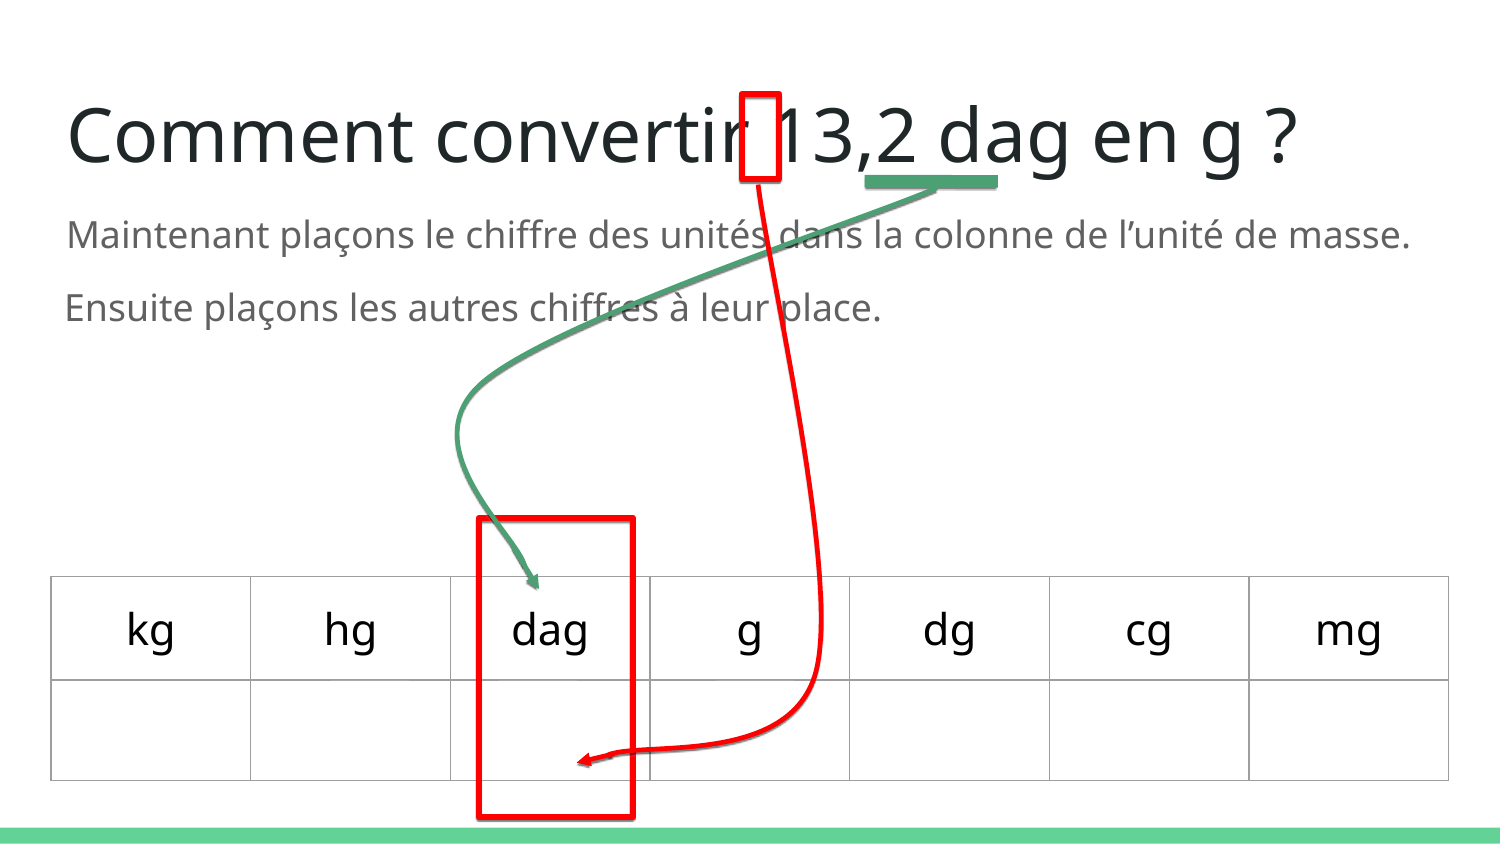

# Comment convertir 13,2 dag en g ?
Maintenant plaçons le chiffre des unités dans la colonne de l’unité de masse.
Ensuite plaçons les autres chiffres à leur place.
| kg | hg | dag | g | dg | cg | mg |
| --- | --- | --- | --- | --- | --- | --- |
| | 1 | 3 | 2 | | | |